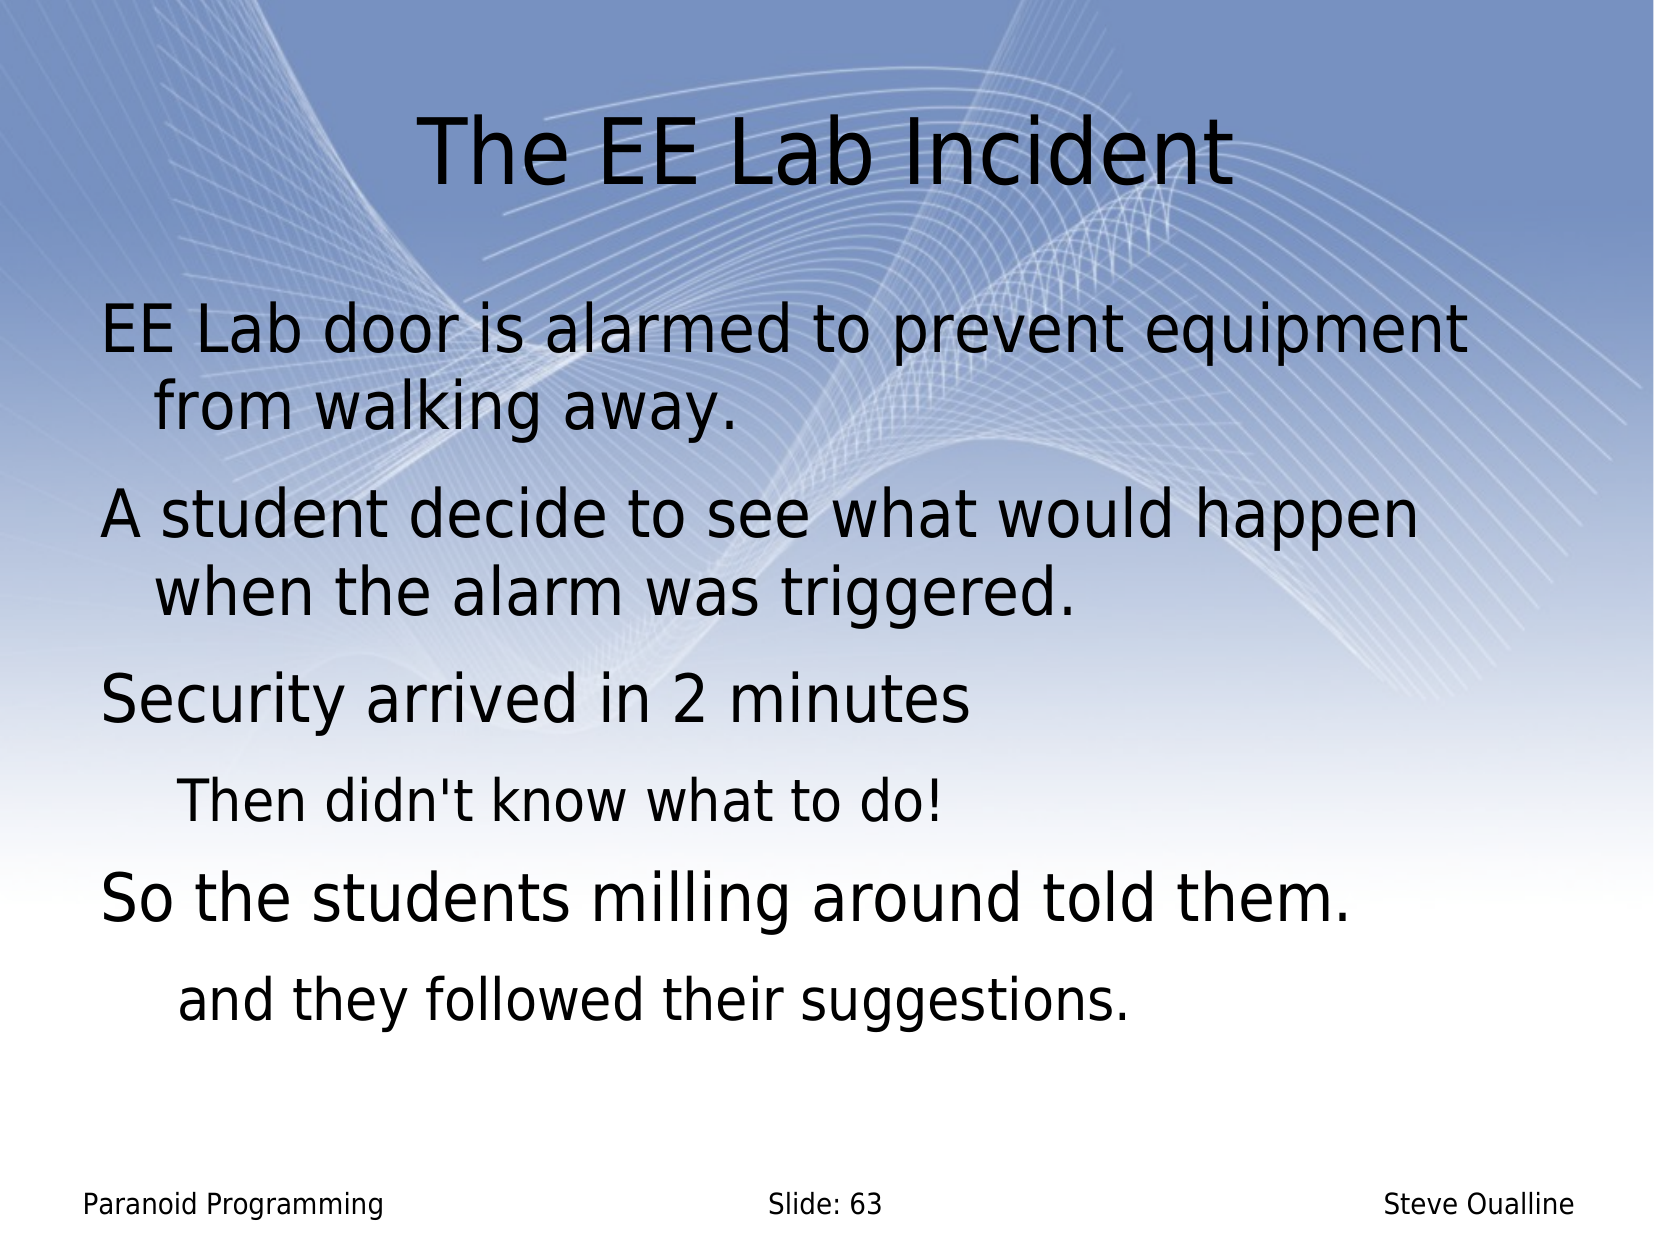

# The EE Lab Incident
EE Lab door is alarmed to prevent equipment from walking away.
A student decide to see what would happen when the alarm was triggered.
Security arrived in 2 minutes
Then didn't know what to do!
So the students milling around told them.
and they followed their suggestions.
Paranoid Programming
Steve Oualline
63